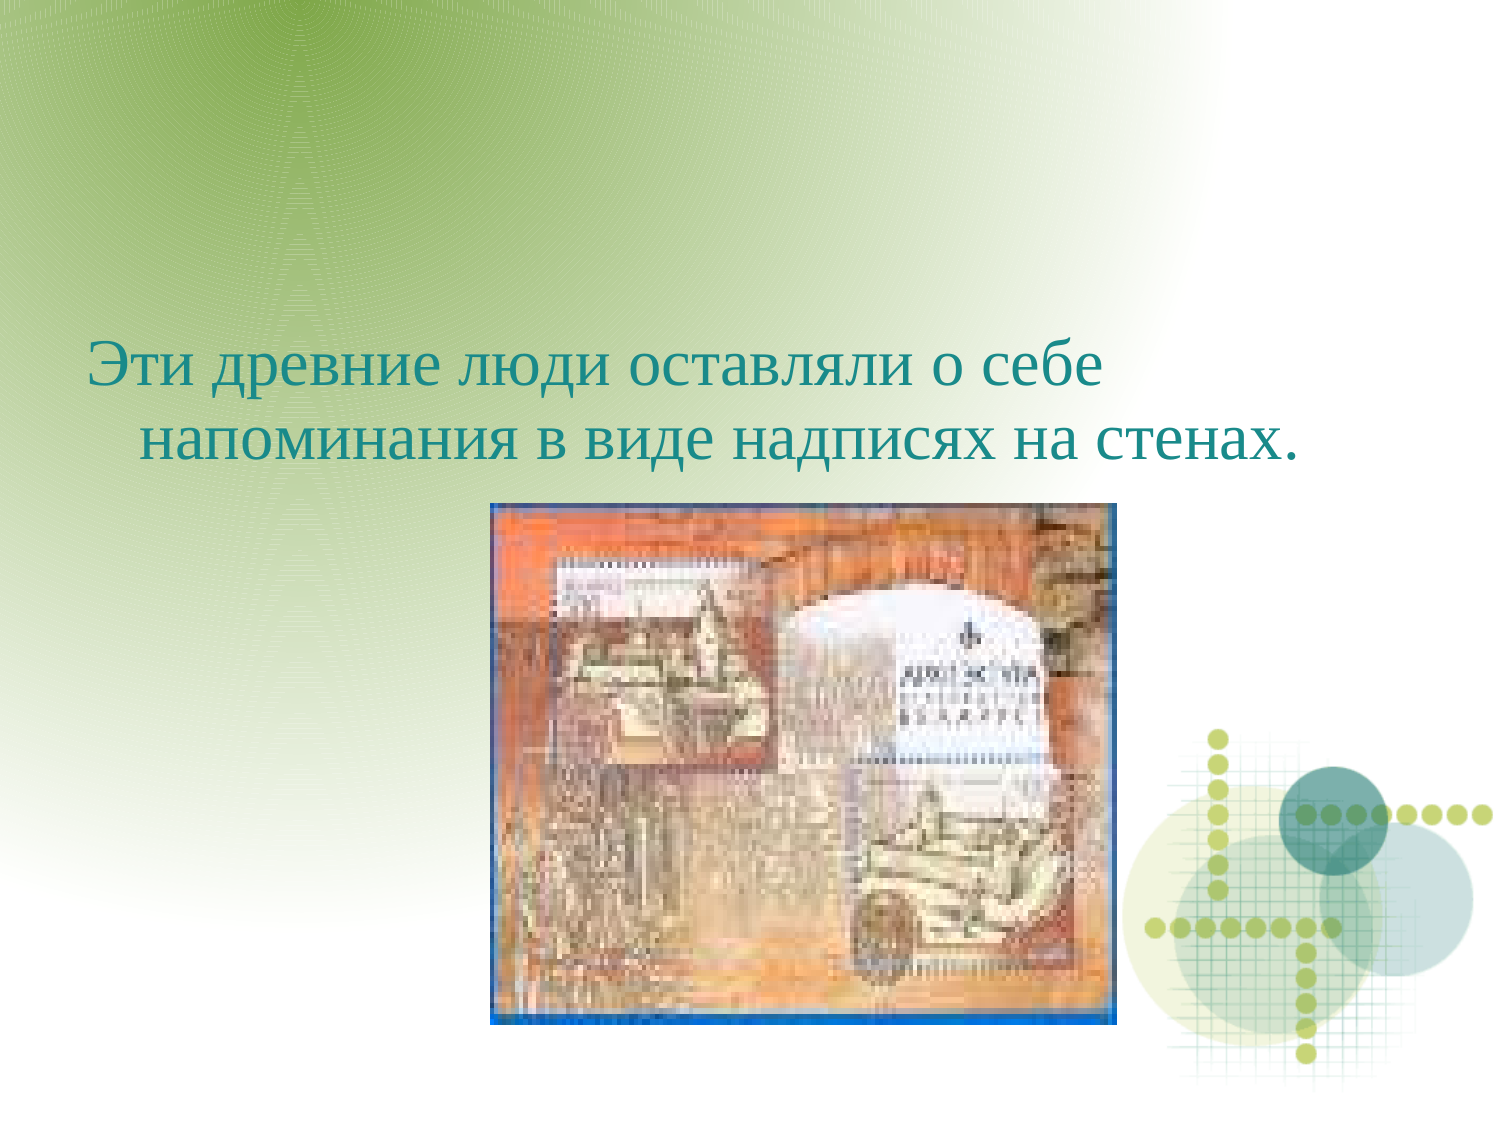

# Эти древние люди оставляли о себе напоминания в виде надписях на стенах.